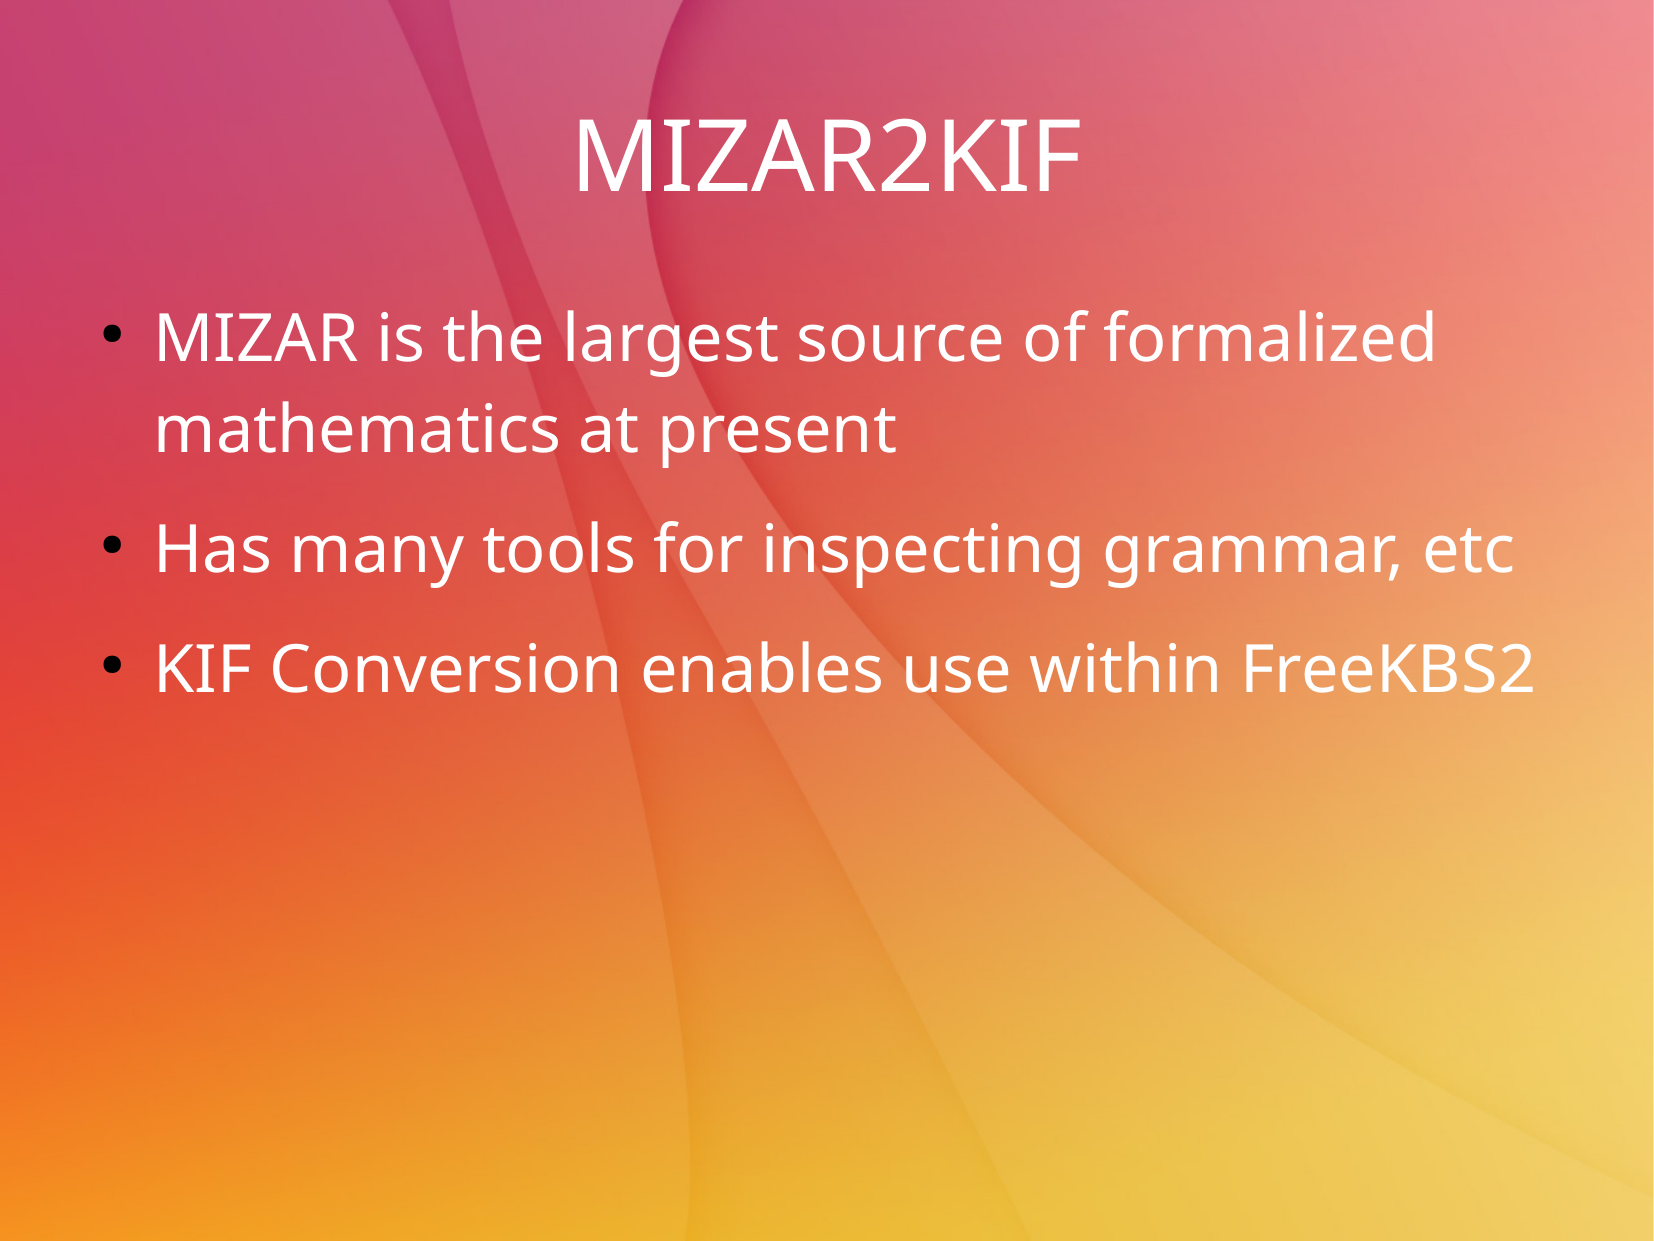

# MIZAR2KIF
MIZAR is the largest source of formalized mathematics at present
Has many tools for inspecting grammar, etc
KIF Conversion enables use within FreeKBS2